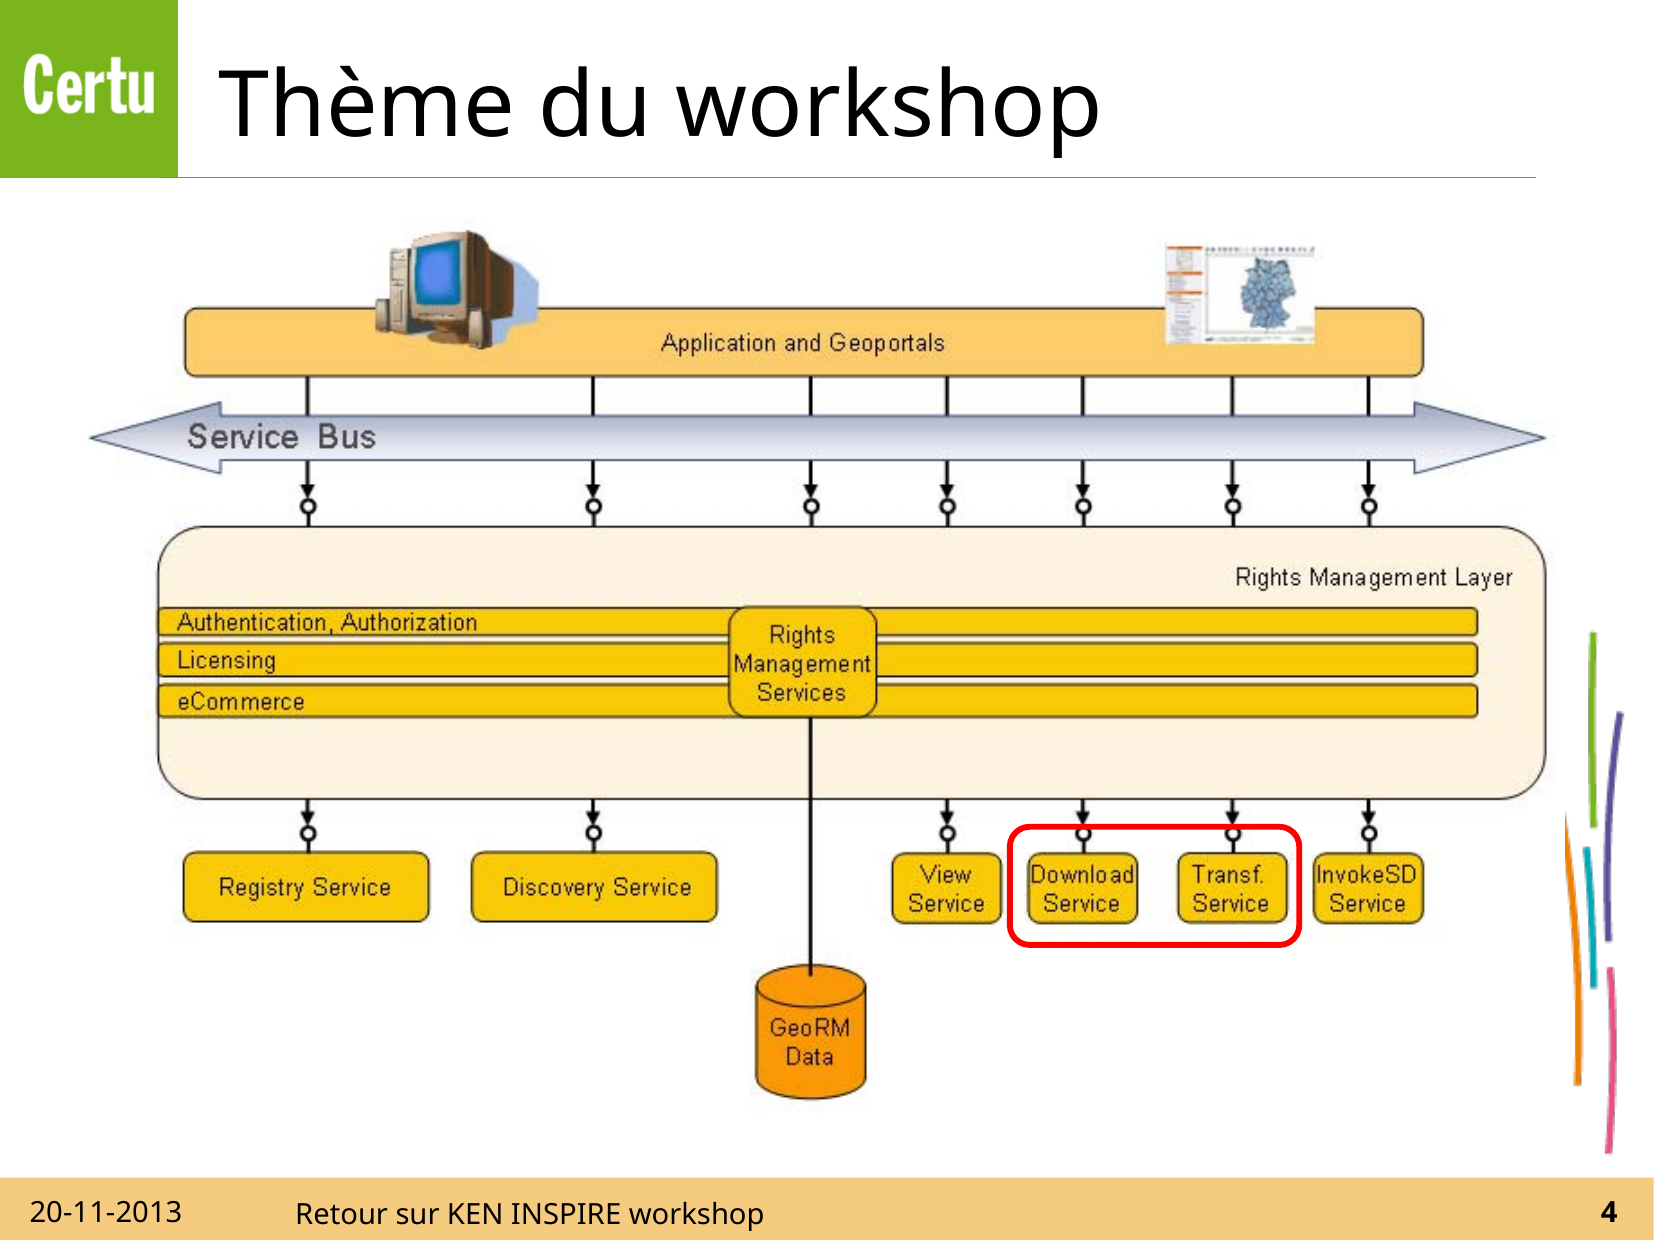

# Thème du workshop
20-11-2013
4
Retour sur KEN INSPIRE workshop